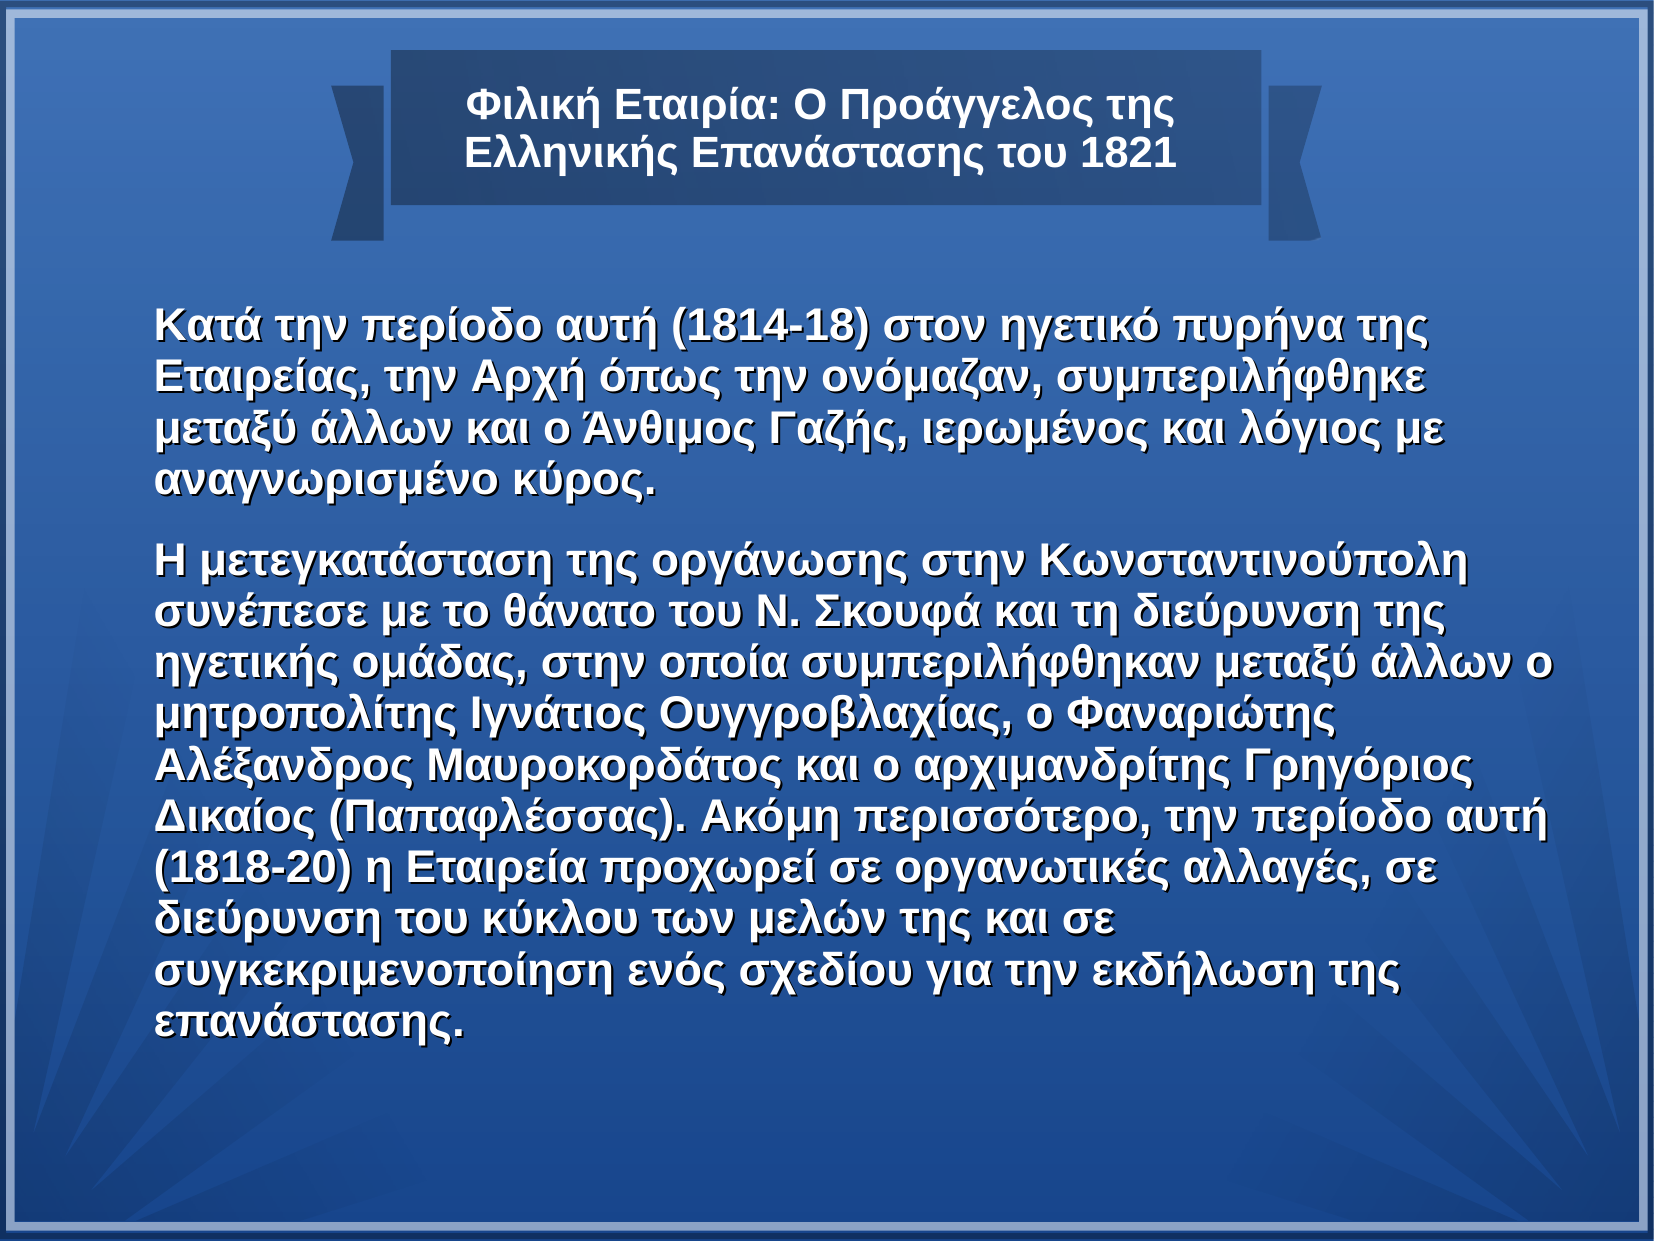

# Φιλική Εταιρία: Ο Προάγγελος της Ελληνικής Επανάστασης του 1821
Kατά την περίοδο αυτή (1814-18) στον ηγετικό πυρήνα της Eταιρείας, την Aρχή όπως την ονόμαζαν, συμπεριλήφθηκε μεταξύ άλλων και ο Άνθιμος Γαζής, ιερωμένος και λόγιος με αναγνωρισμένο κύρος.
H μετεγκατάσταση της οργάνωσης στην Kωνσταντινούπολη συνέπεσε με το θάνατο του N. Σκουφά και τη διεύρυνση της ηγετικής ομάδας, στην οποία συμπεριλήφθηκαν μεταξύ άλλων ο μητροπολίτης Iγνάτιος Oυγγροβλαχίας, ο Φαναριώτης Aλέξανδρος Mαυροκορδάτος και ο αρχιμανδρίτης Γρηγόριος Δικαίος (Παπαφλέσσας). Aκόμη περισσότερο, την περίοδο αυτή (1818-20) η Eταιρεία προχωρεί σε οργανωτικές αλλαγές, σε διεύρυνση του κύκλου των μελών της και σε συγκεκριμενοποίηση ενός σχεδίου για την εκδήλωση της επανάστασης.